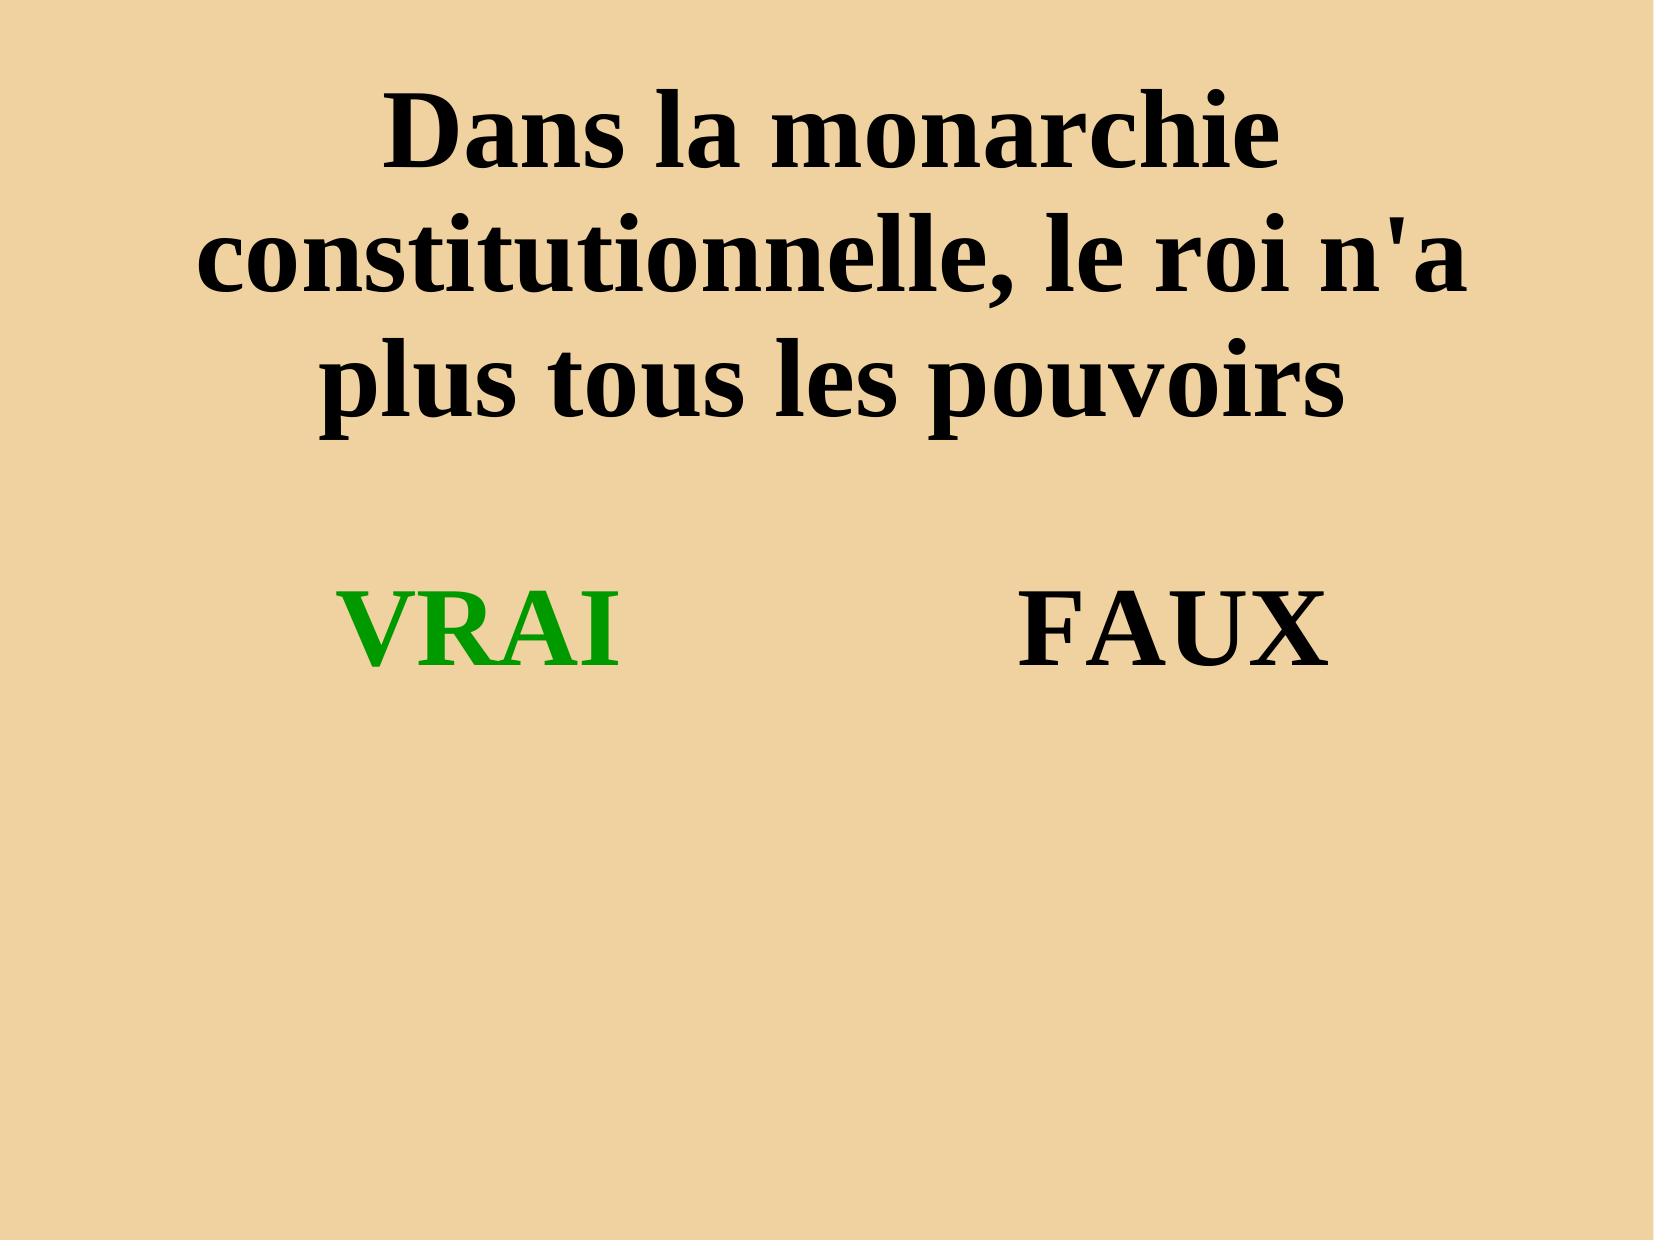

# Dans la monarchie constitutionnelle, le roi n'a plus tous les pouvoirs VRAI FAUX